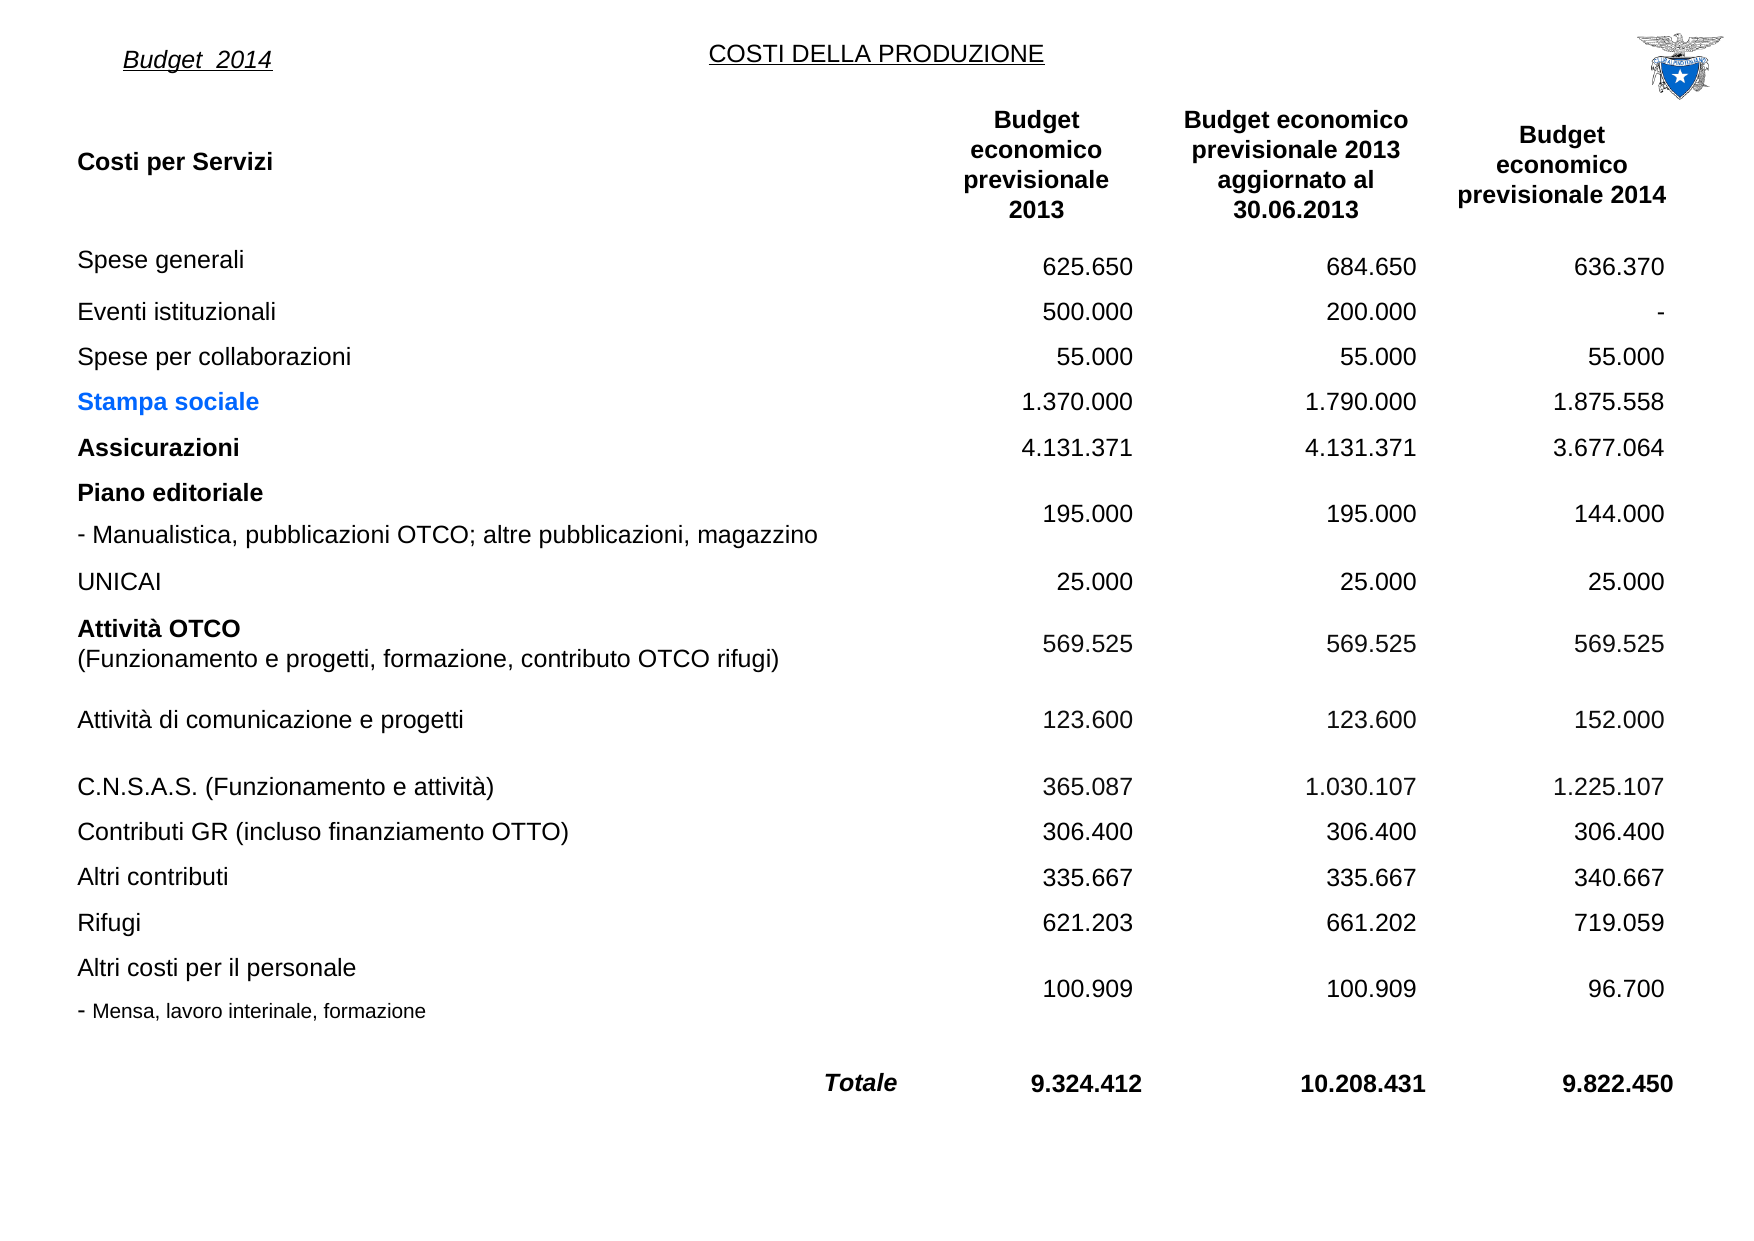

| COSTI DELLA PRODUZIONE |
| --- |
Budget 2014
| Costi per Servizi | Budget economico previsionale 2013 | Budget economico previsionale 2013 aggiornato al 30.06.2013 | Budget economico previsionale 2014 |
| --- | --- | --- | --- |
| Spese generali | 625.650 | 684.650 | 636.370 |
| Eventi istituzionali | 500.000 | 200.000 | - |
| Spese per collaborazioni | 55.000 | 55.000 | 55.000 |
| Stampa sociale | 1.370.000 | 1.790.000 | 1.875.558 |
| Assicurazioni | 4.131.371 | 4.131.371 | 3.677.064 |
| Piano editoriale Manualistica, pubblicazioni OTCO; altre pubblicazioni, magazzino | 195.000 | 195.000 | 144.000 |
| UNICAI | 25.000 | 25.000 | 25.000 |
| Attività OTCO (Funzionamento e progetti, formazione, contributo OTCO rifugi) | 569.525 | 569.525 | 569.525 |
| Attività di comunicazione e progetti | 123.600 | 123.600 | 152.000 |
| C.N.S.A.S. (Funzionamento e attività) | 365.087 | 1.030.107 | 1.225.107 |
| Contributi GR (incluso finanziamento OTTO) | 306.400 | 306.400 | 306.400 |
| Altri contributi | 335.667 | 335.667 | 340.667 |
| Rifugi | 621.203 | 661.202 | 719.059 |
| Altri costi per il personale - Mensa, lavoro interinale, formazione | 100.909 | 100.909 | 96.700 |
| Totale | 9.324.412 | 10.208.431 | 9.822.450 |